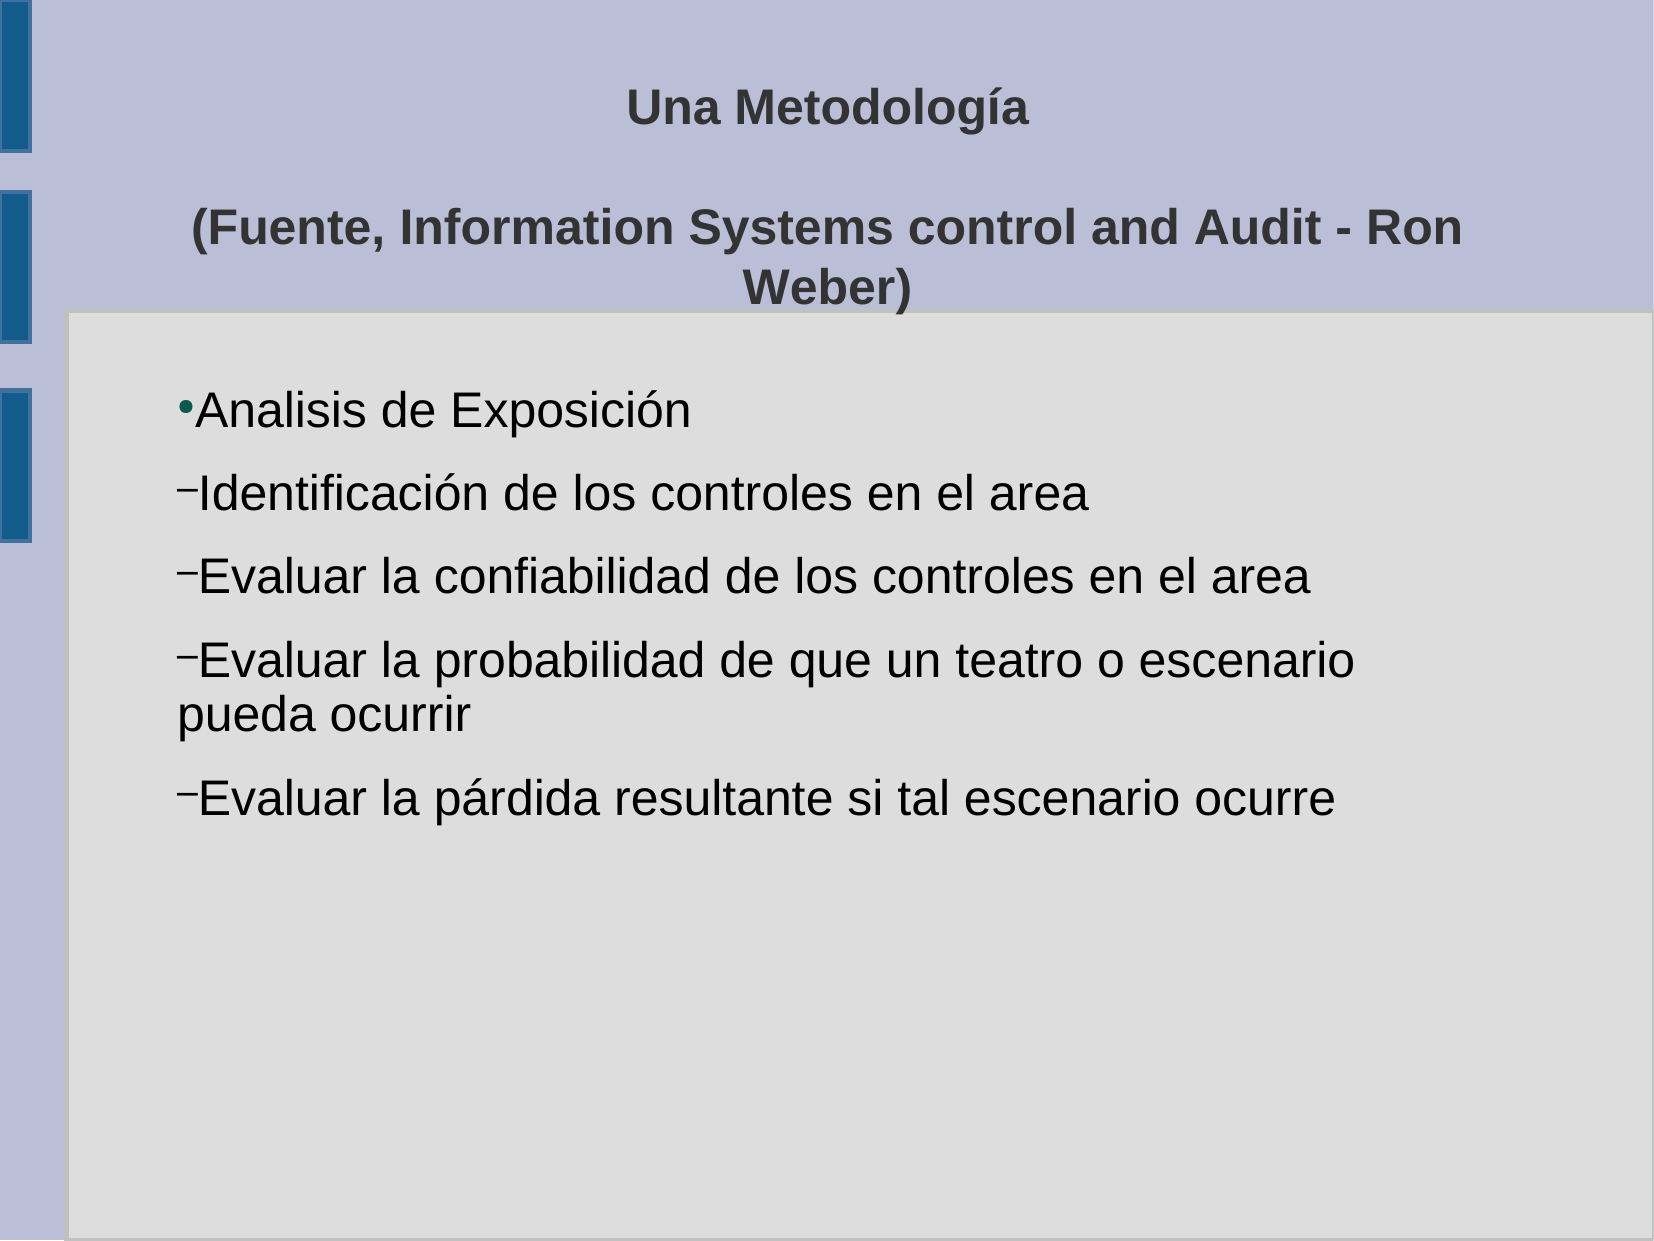

# Una Metodología (Fuente, Information Systems control and Audit - Ron Weber)
Analisis de Exposición
Identificación de los controles en el area
Evaluar la confiabilidad de los controles en el area
Evaluar la probabilidad de que un teatro o escenario pueda ocurrir
Evaluar la párdida resultante si tal escenario ocurre